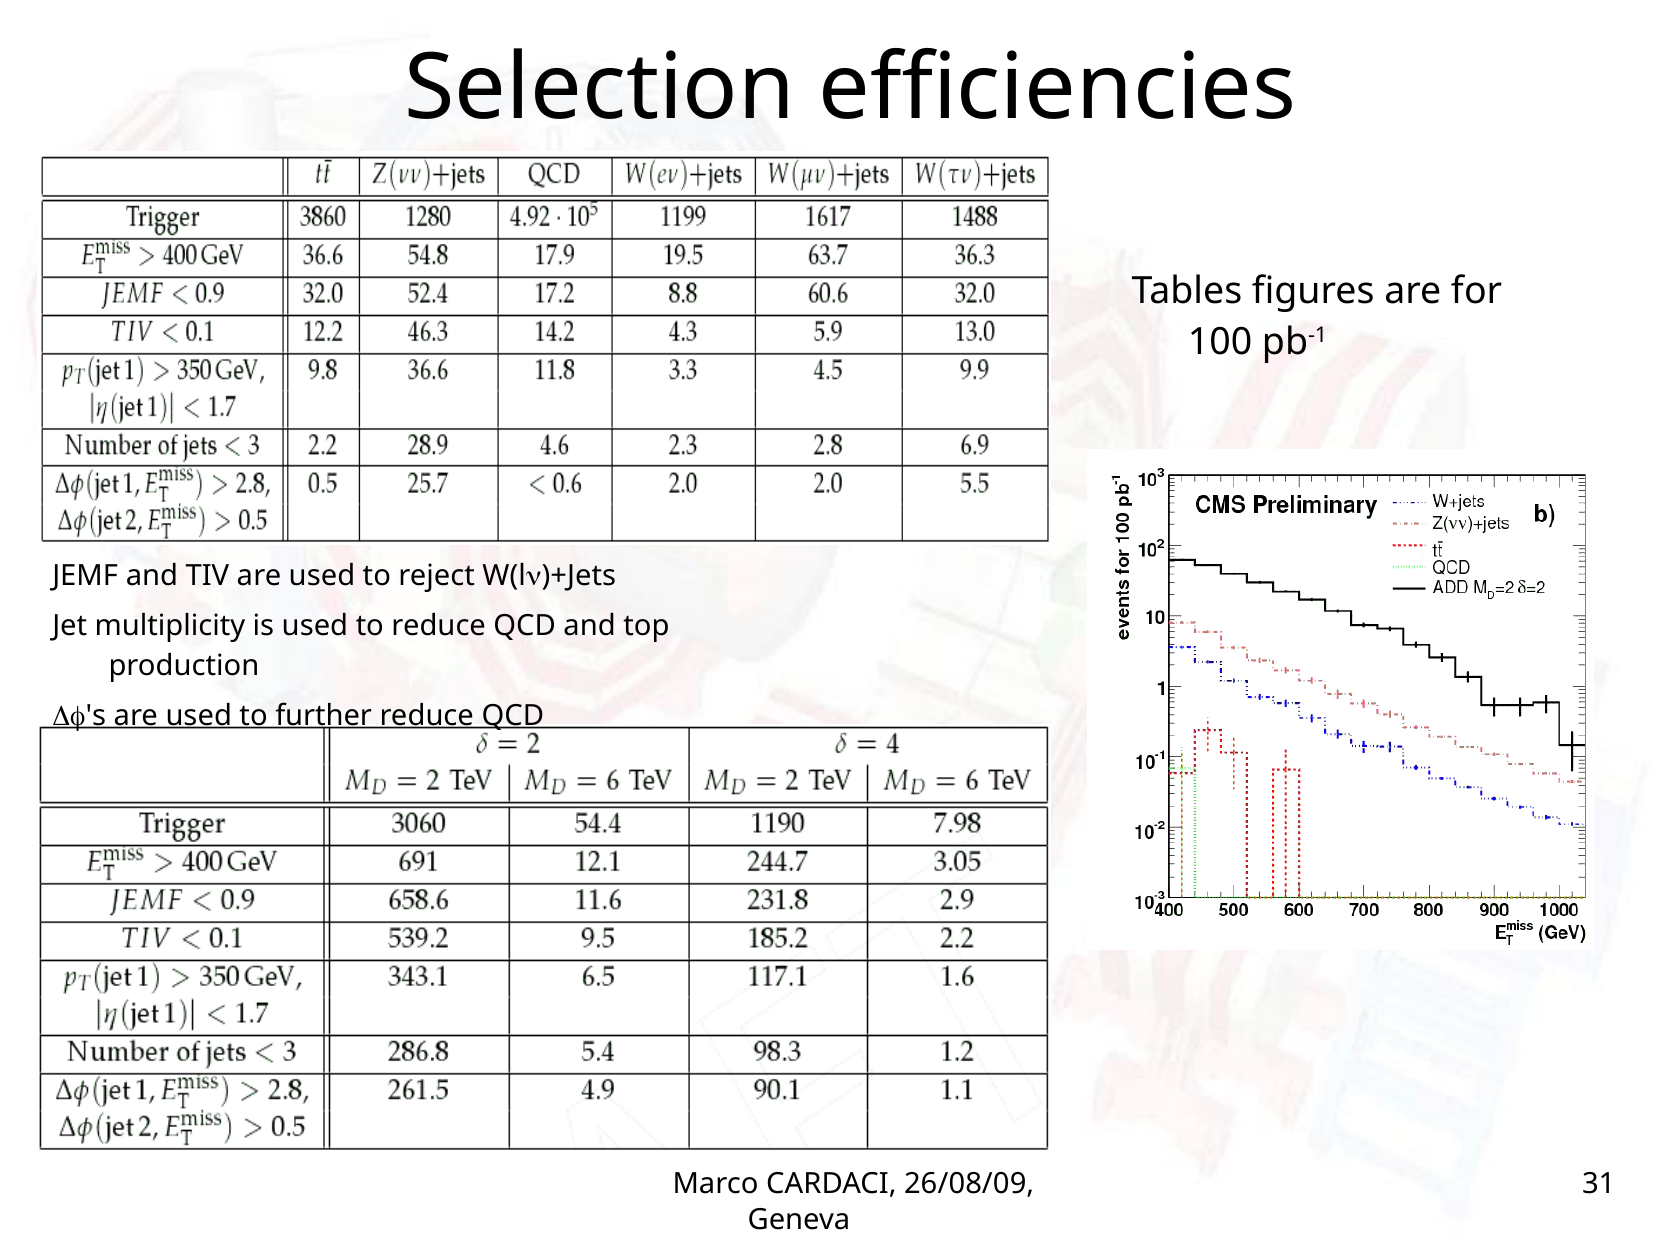

# Selection efficiencies
Tables figures are for 100 pb-1
JEMF and TIV are used to reject W(l)+Jets
Jet multiplicity is used to reduce QCD and top production
's are used to further reduce QCD
Marco CARDACI, 26/08/09, Geneva
31